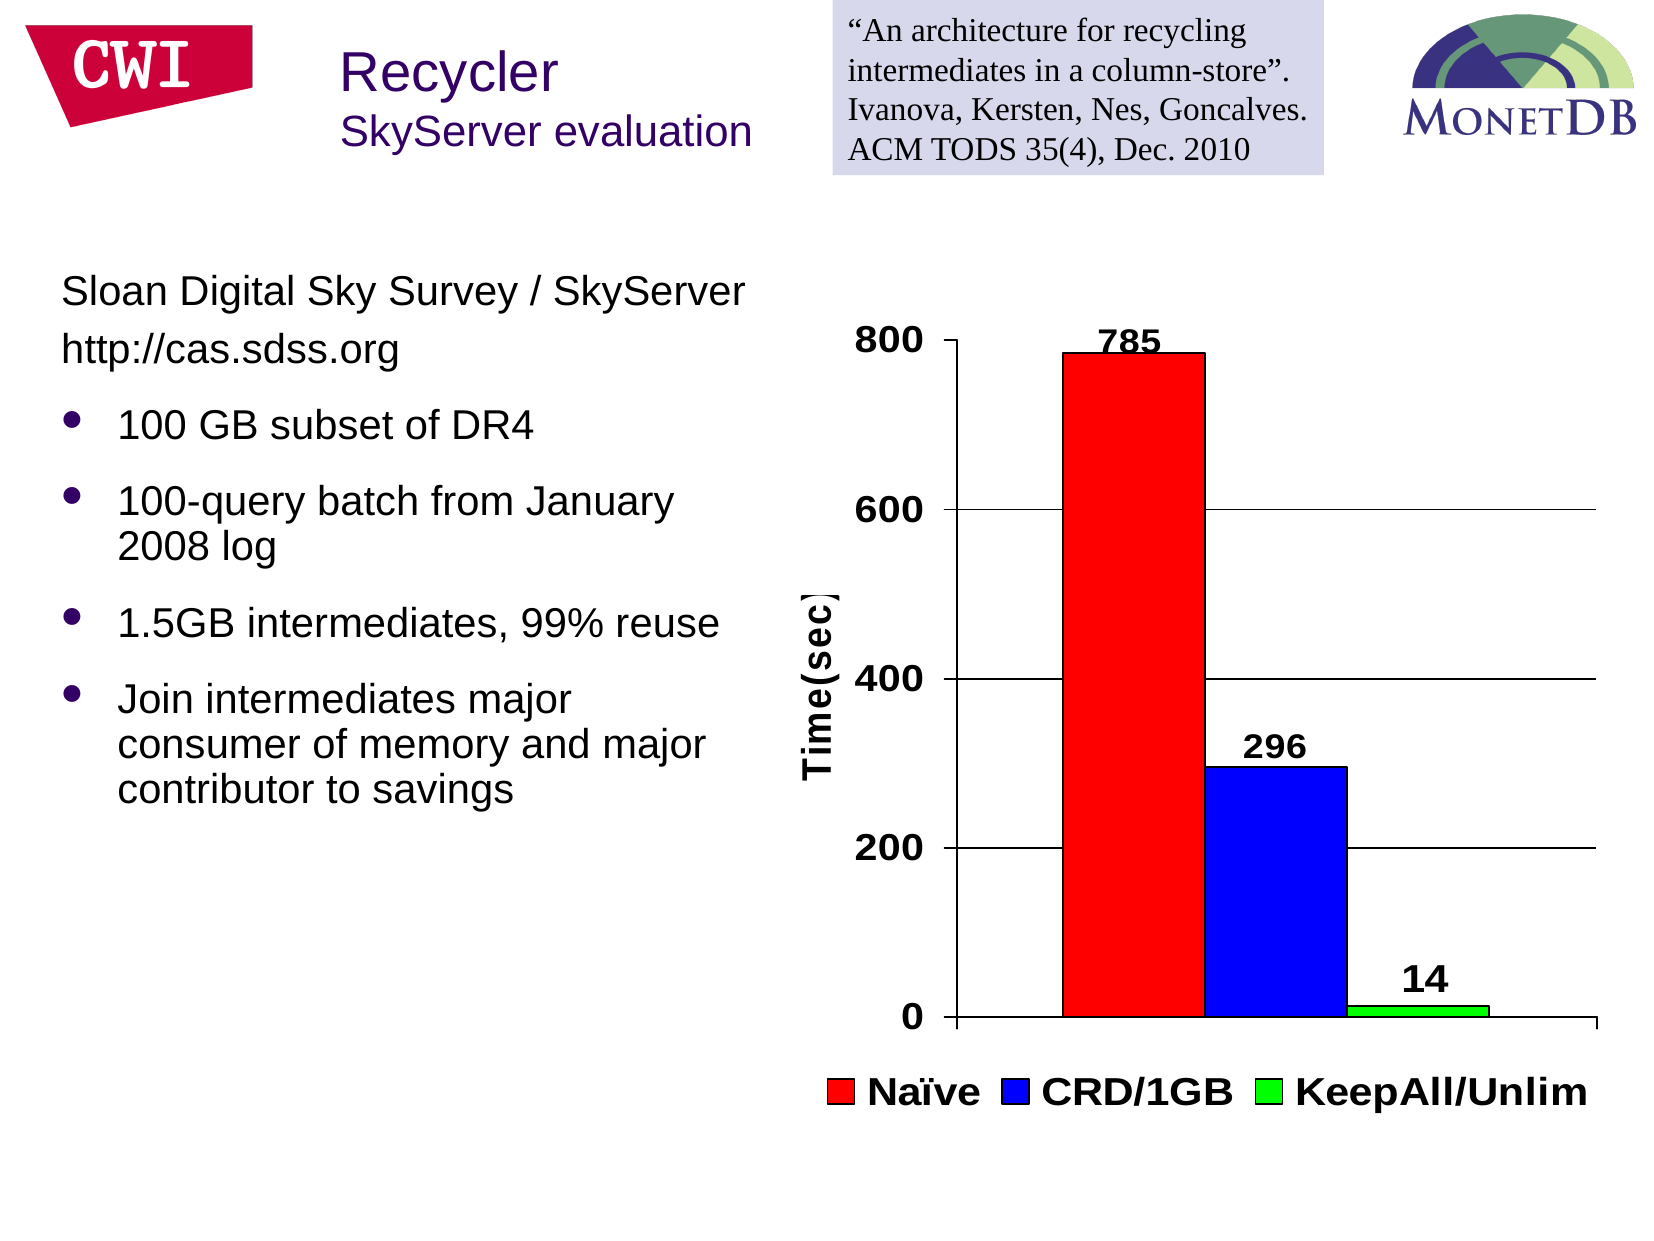

Recycler
SkyServer evaluation
“An architecture for recycling intermediates in a column-store”.
Ivanova, Kersten, Nes, Goncalves.
ACM TODS 35(4), Dec. 2010
Sloan Digital Sky Survey / SkyServer
http://cas.sdss.org
100 GB subset of DR4
100-query batch from January 2008 log
1.5GB intermediates, 99% reuse
Join intermediates major consumer of memory and major contributor to savings